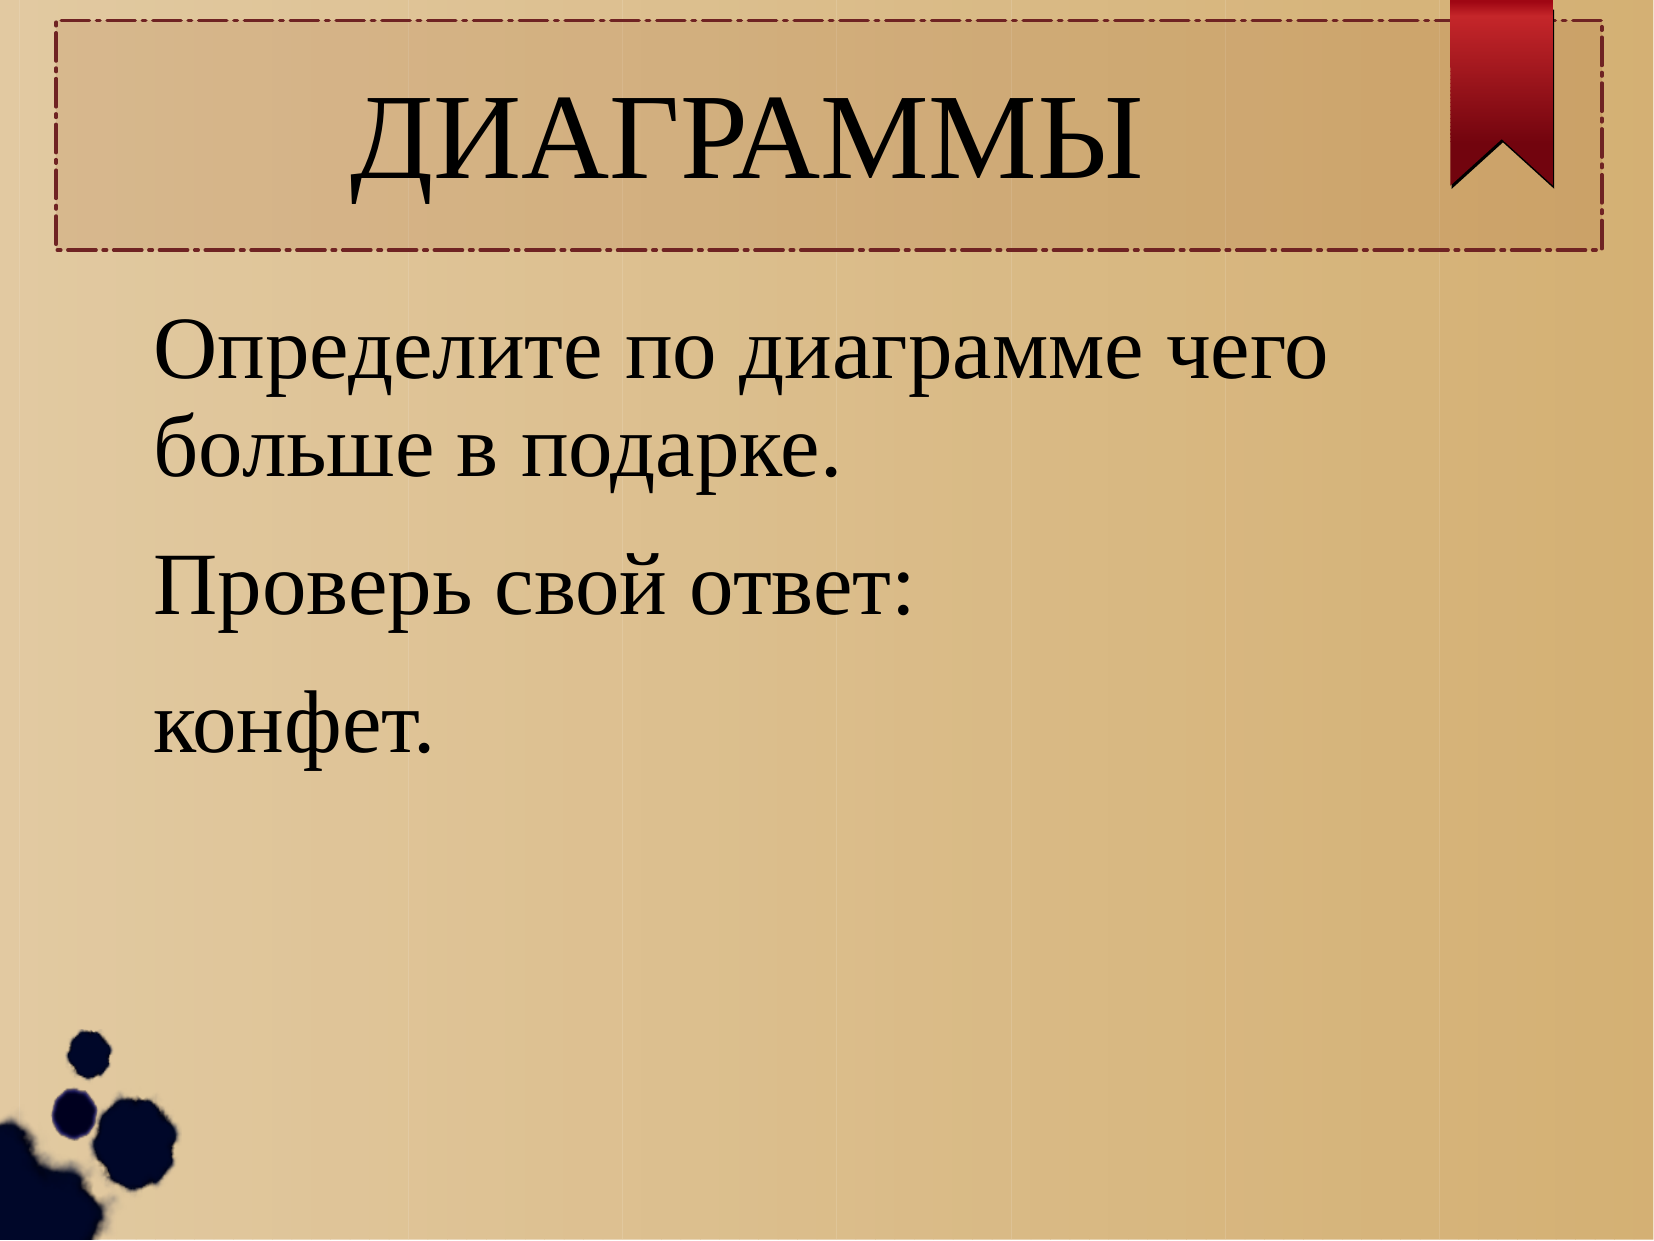

# ДИАГРАММЫ
Определите по диаграмме чего больше в подарке.
Проверь свой ответ:
конфет.